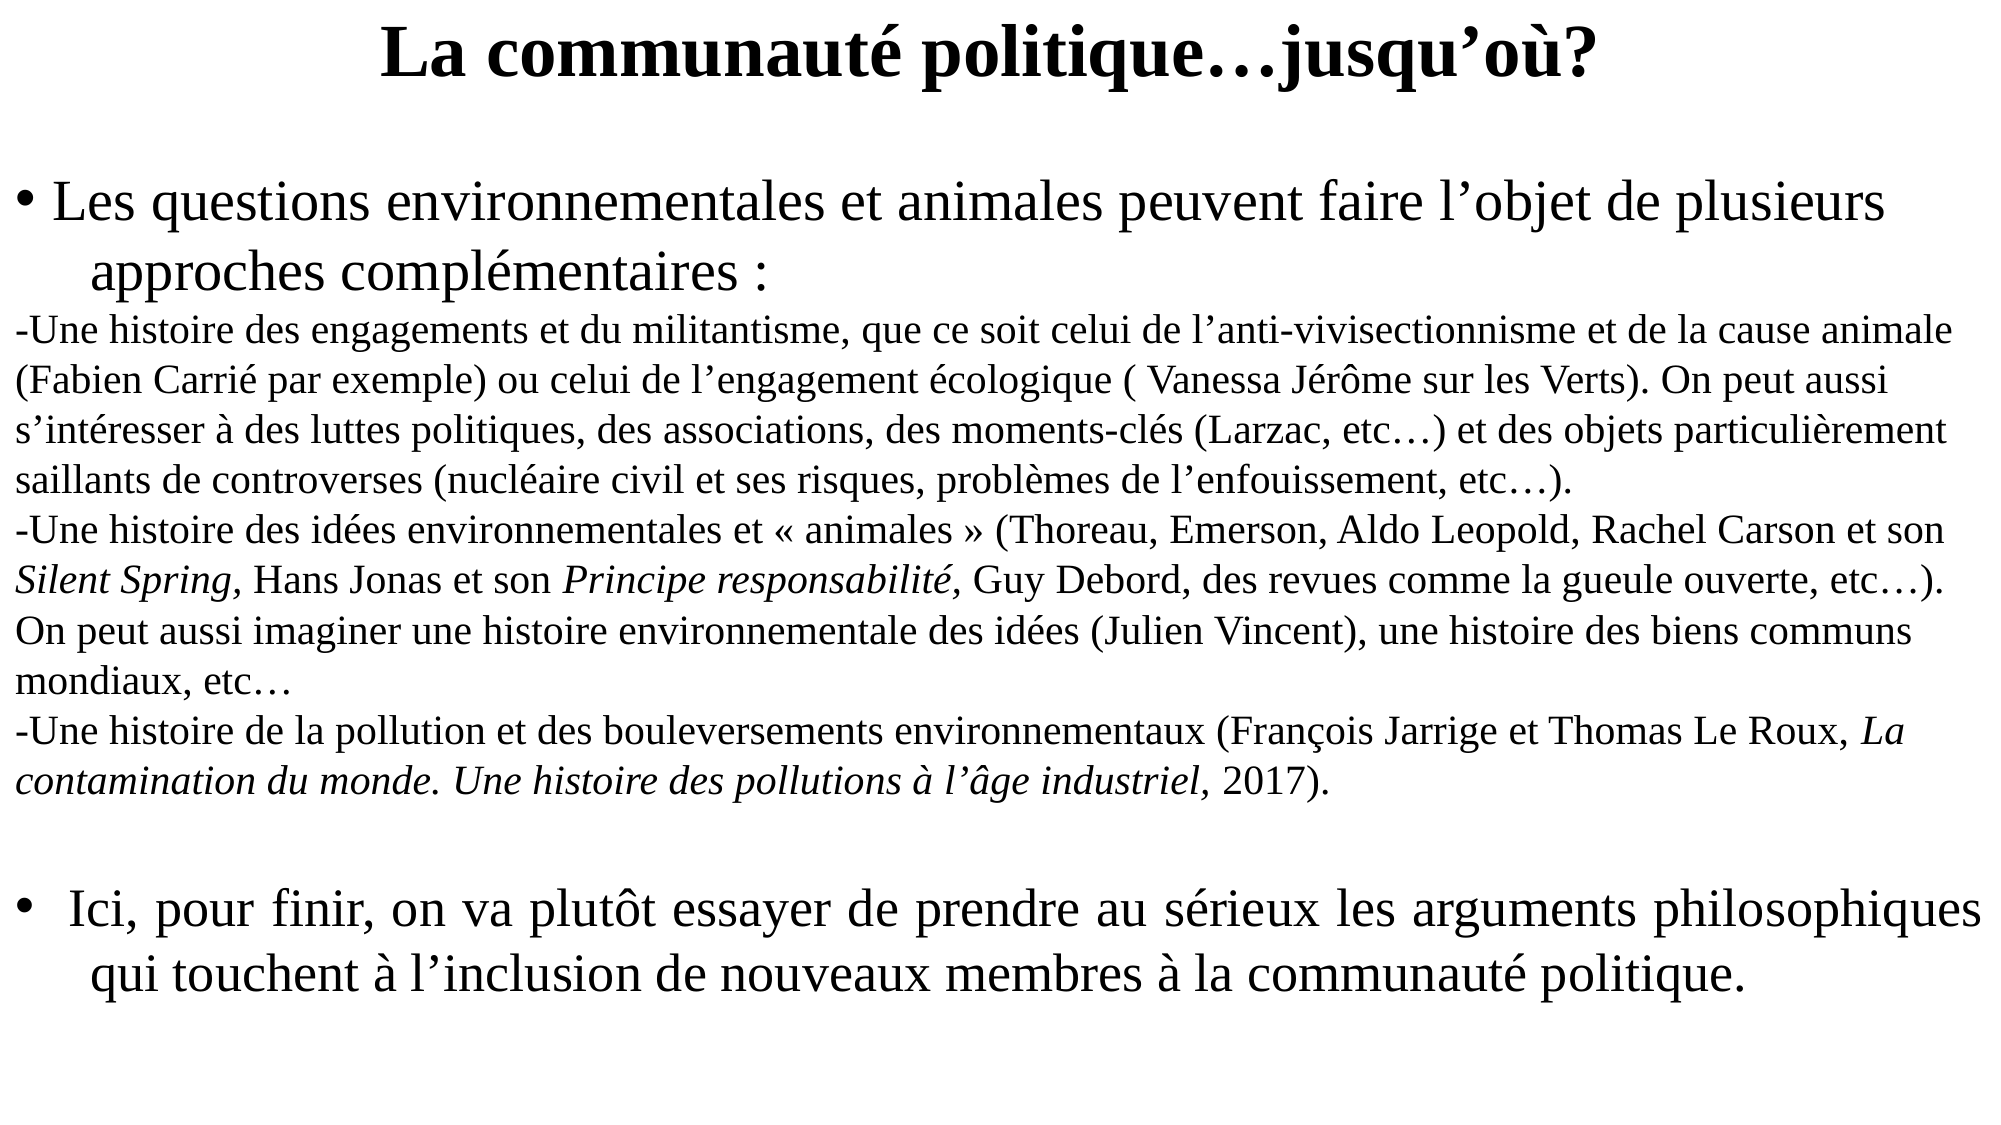

# La communauté politique…jusqu’où?
Les questions environnementales et animales peuvent faire l’objet de plusieurs approches complémentaires :
-Une histoire des engagements et du militantisme, que ce soit celui de l’anti-vivisectionnisme et de la cause animale (Fabien Carrié par exemple) ou celui de l’engagement écologique ( Vanessa Jérôme sur les Verts). On peut aussi s’intéresser à des luttes politiques, des associations, des moments-clés (Larzac, etc…) et des objets particulièrement saillants de controverses (nucléaire civil et ses risques, problèmes de l’enfouissement, etc…).
-Une histoire des idées environnementales et « animales » (Thoreau, Emerson, Aldo Leopold, Rachel Carson et son Silent Spring, Hans Jonas et son Principe responsabilité, Guy Debord, des revues comme la gueule ouverte, etc…). On peut aussi imaginer une histoire environnementale des idées (Julien Vincent), une histoire des biens communs mondiaux, etc…
-Une histoire de la pollution et des bouleversements environnementaux (François Jarrige et Thomas Le Roux, La contamination du monde. Une histoire des pollutions à l’âge industriel, 2017).
 Ici, pour finir, on va plutôt essayer de prendre au sérieux les arguments philosophiques qui touchent à l’inclusion de nouveaux membres à la communauté politique.